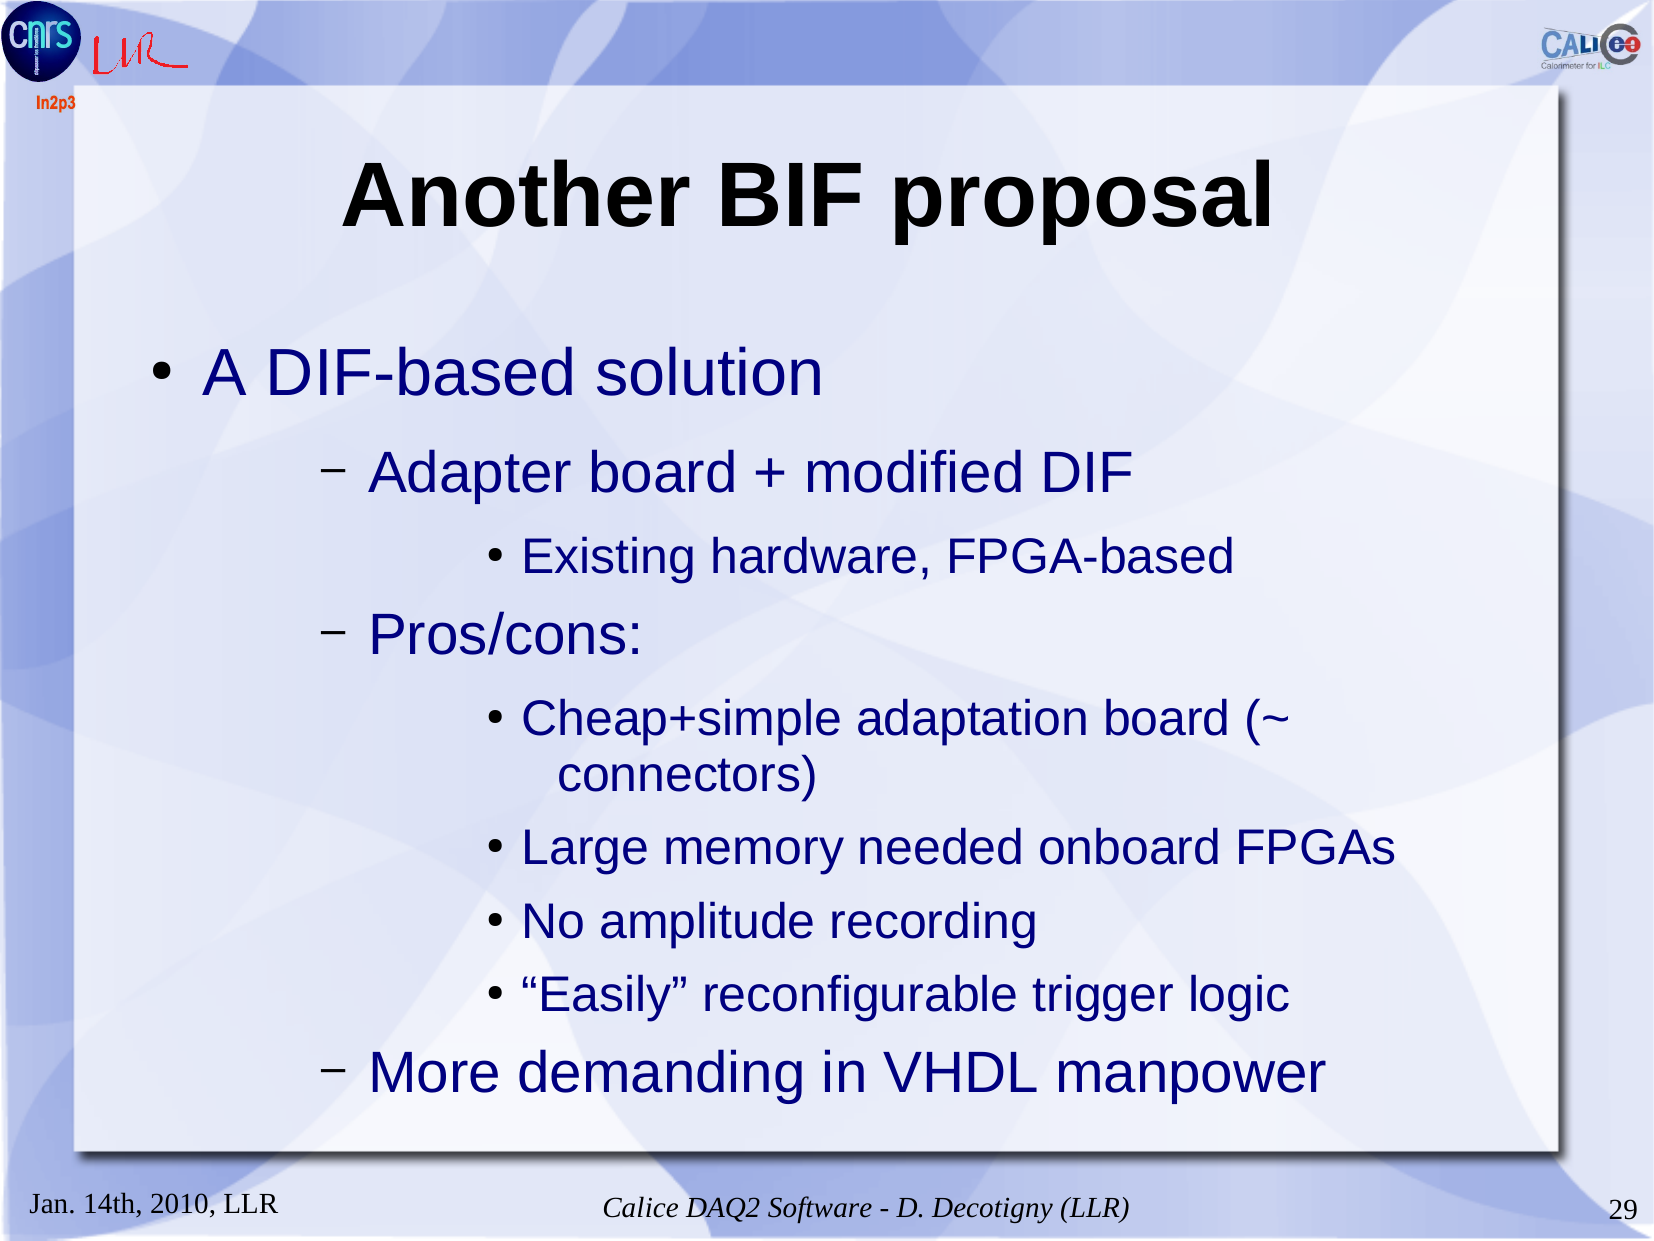

# Another BIF proposal
A DIF-based solution
Adapter board + modified DIF
Existing hardware, FPGA-based
Pros/cons:
Cheap+simple adaptation board (~ connectors)
Large memory needed onboard FPGAs
No amplitude recording
“Easily” reconfigurable trigger logic
More demanding in VHDL manpower
Jan. 14th, 2010, LLR
Calice DAQ2 Software - D. Decotigny (LLR)
29